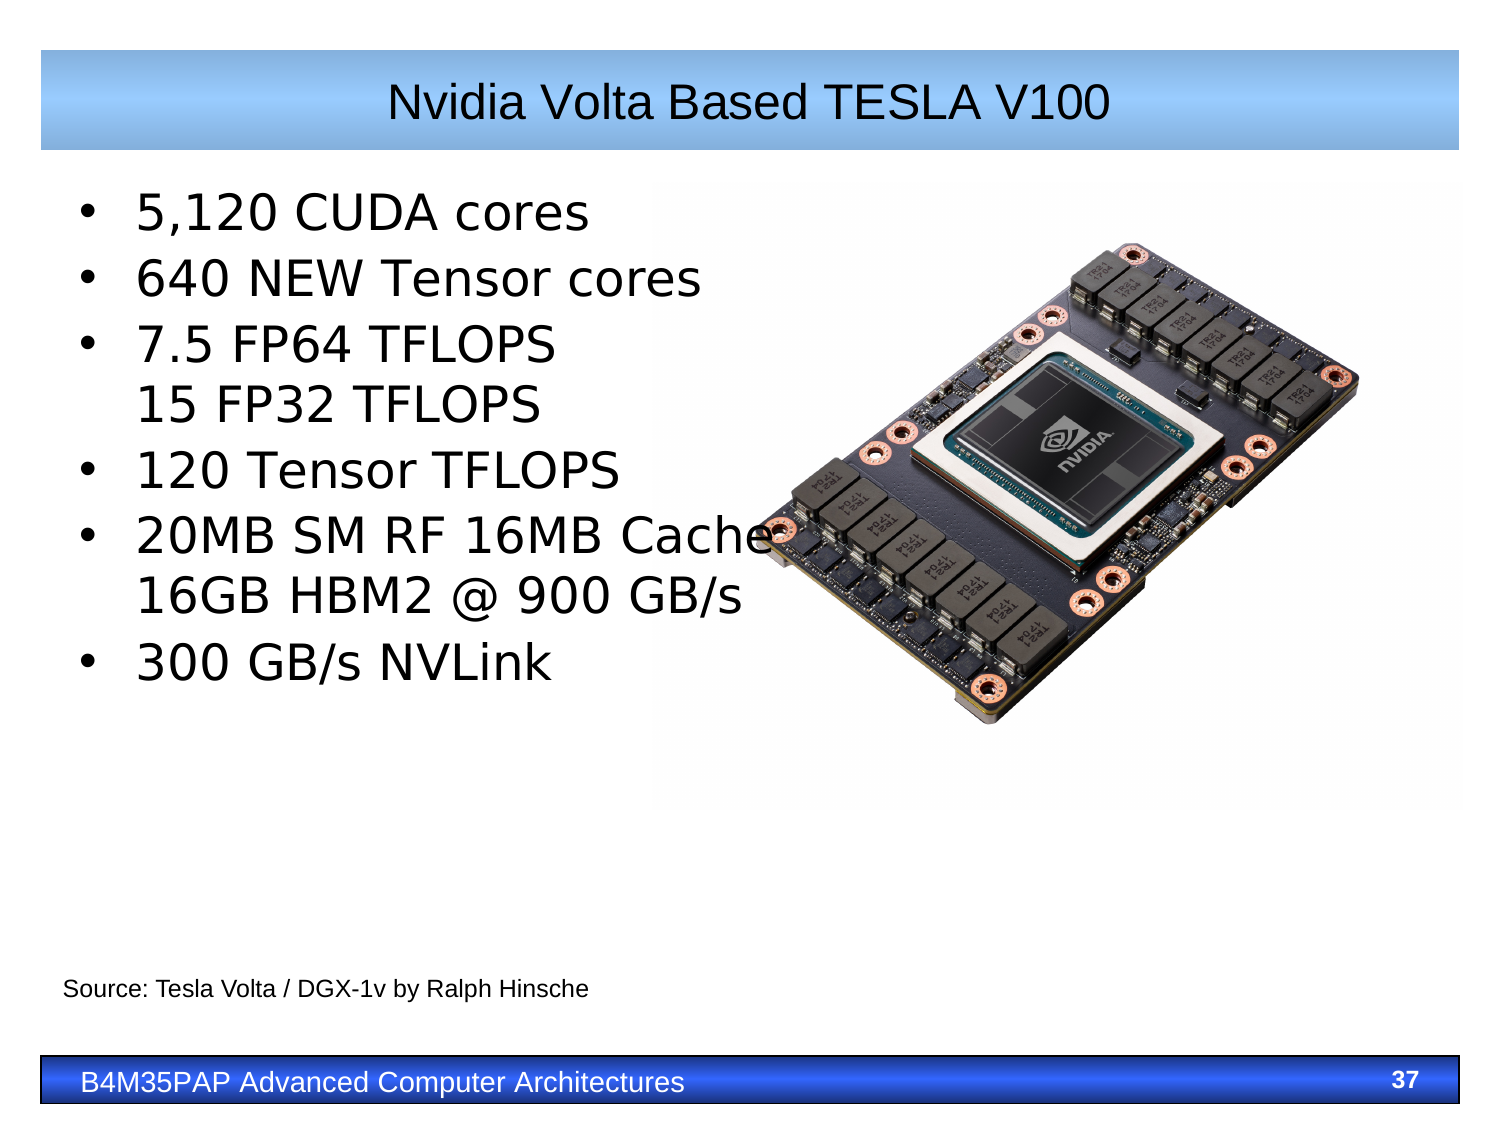

Nvidia Volta Based TESLA V100
# 5,120 CUDA cores
640 NEW Tensor cores
7.5 FP64 TFLOPS 15 FP32 TFLOPS
120 Tensor TFLOPS
20MB SM RF 16MB Cache 16GB HBM2 @ 900 GB/s
300 GB/s NVLink
Source: Tesla Volta / DGX-1v by Ralph Hinsche